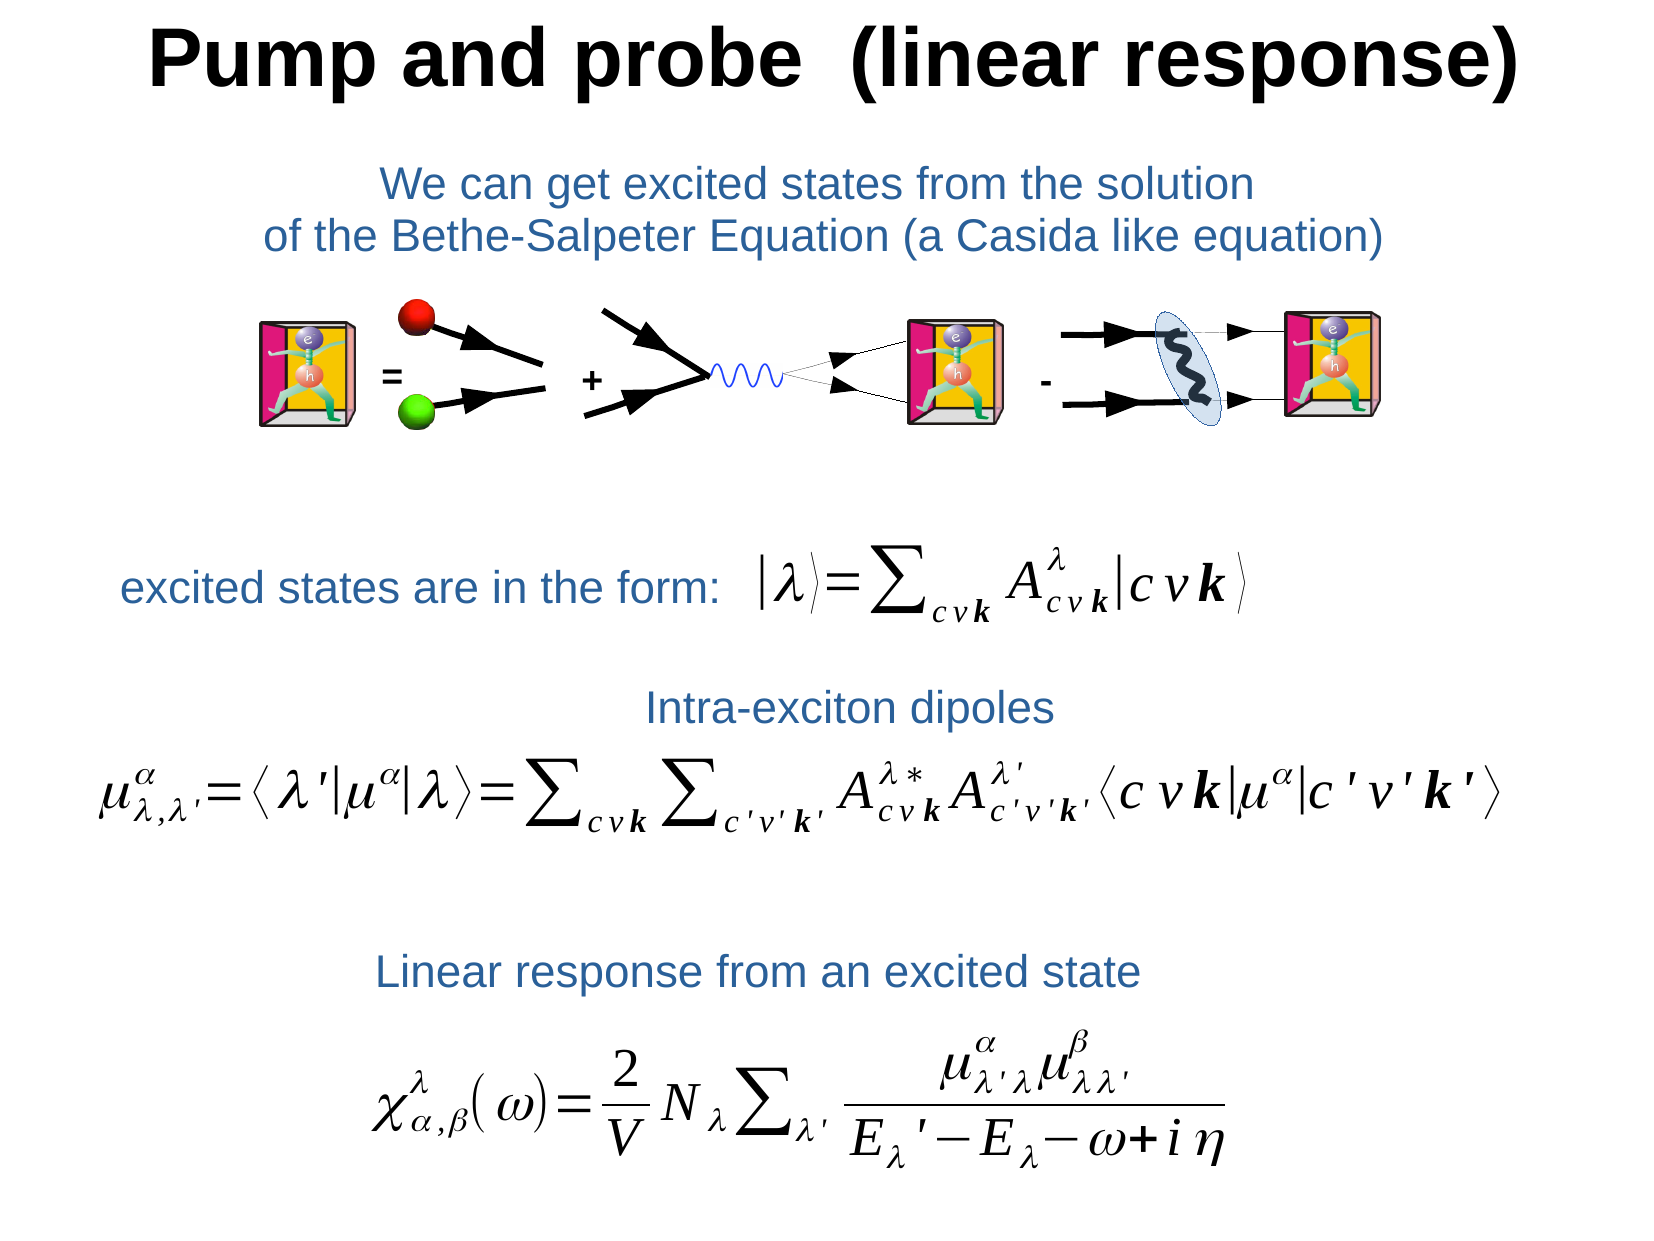

# Pump and probe (linear response)
We can get excited states from the solution
of the Bethe-Salpeter Equation (a Casida like equation)
=
+
-
excited states are in the form:
Intra-exciton dipoles
Linear response from an excited state